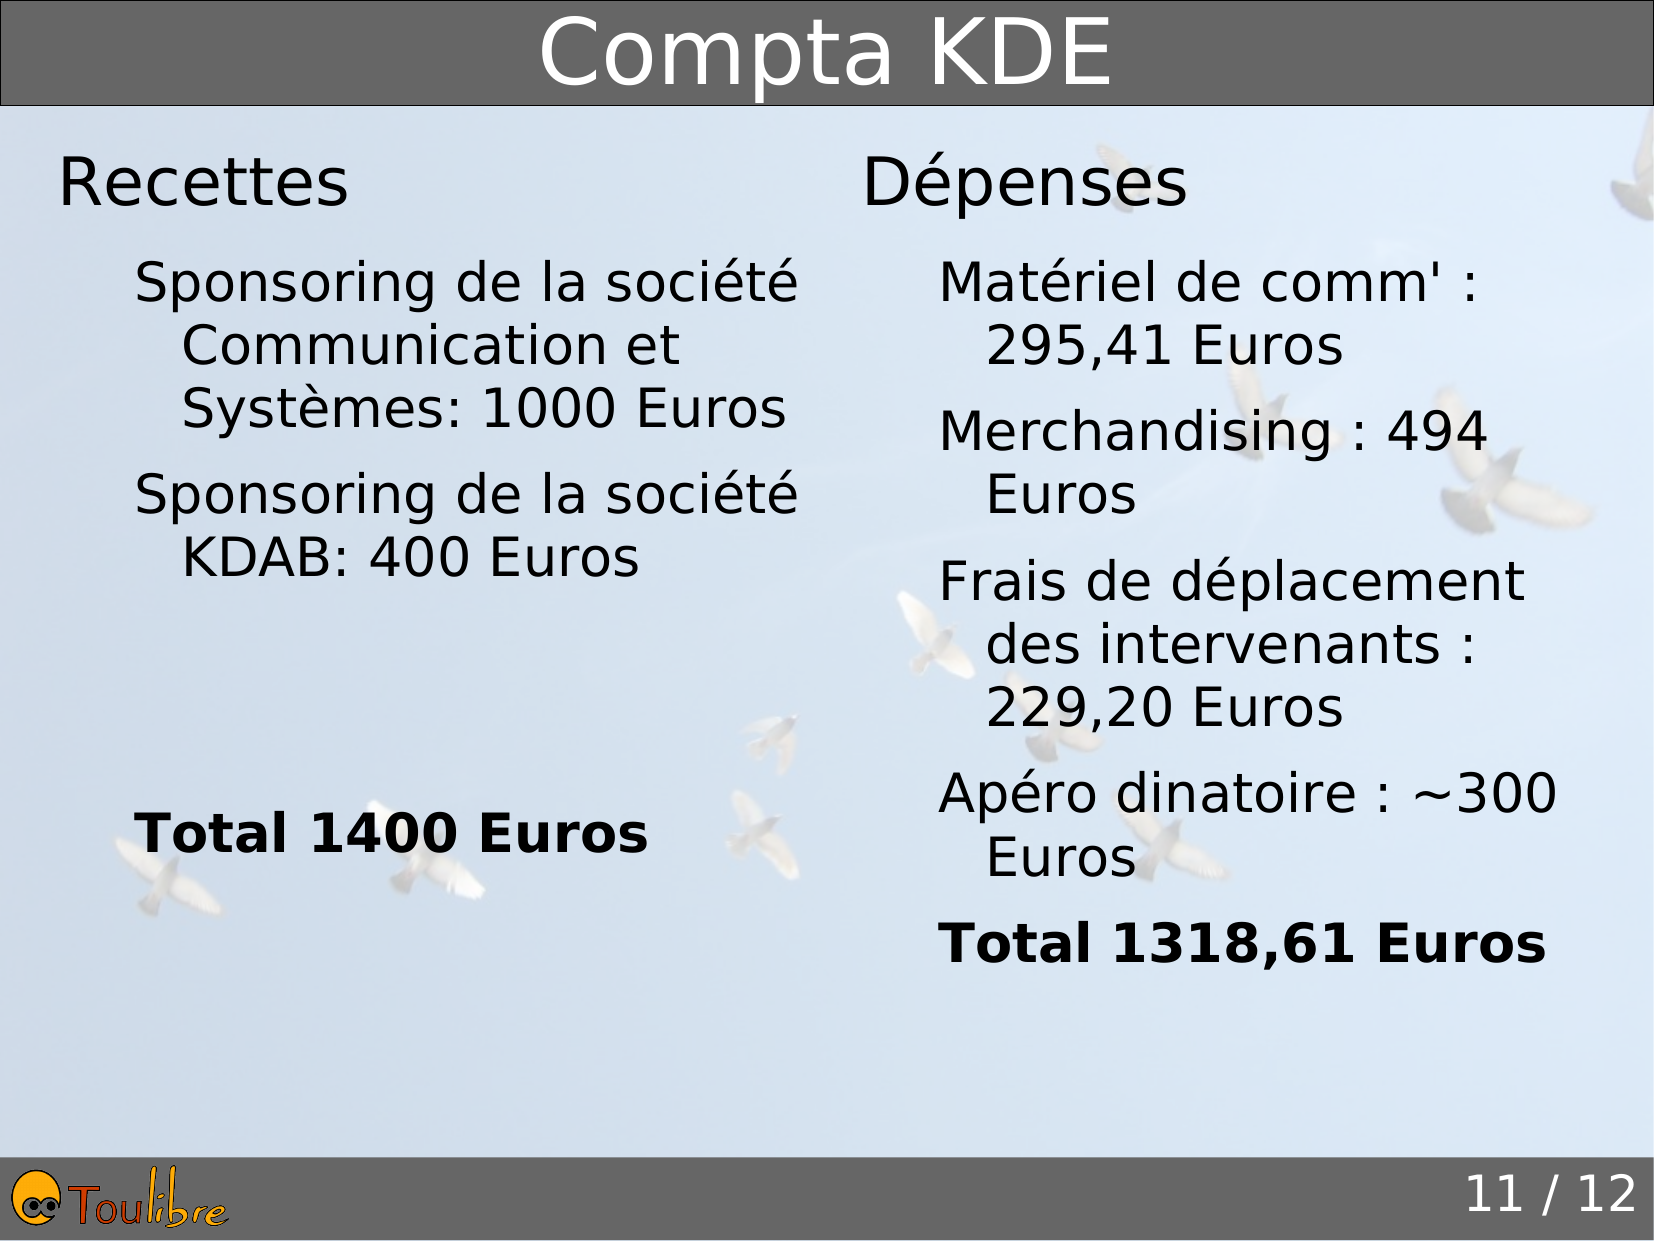

# Compta KDE
Recettes
Sponsoring de la société Communication et Systèmes: 1000 Euros
Sponsoring de la société KDAB: 400 Euros
Total 1400 Euros
Dépenses
Matériel de comm' : 295,41 Euros
Merchandising : 494 Euros
Frais de déplacement des intervenants : 229,20 Euros
Apéro dinatoire : ~300 Euros
Total 1318,61 Euros